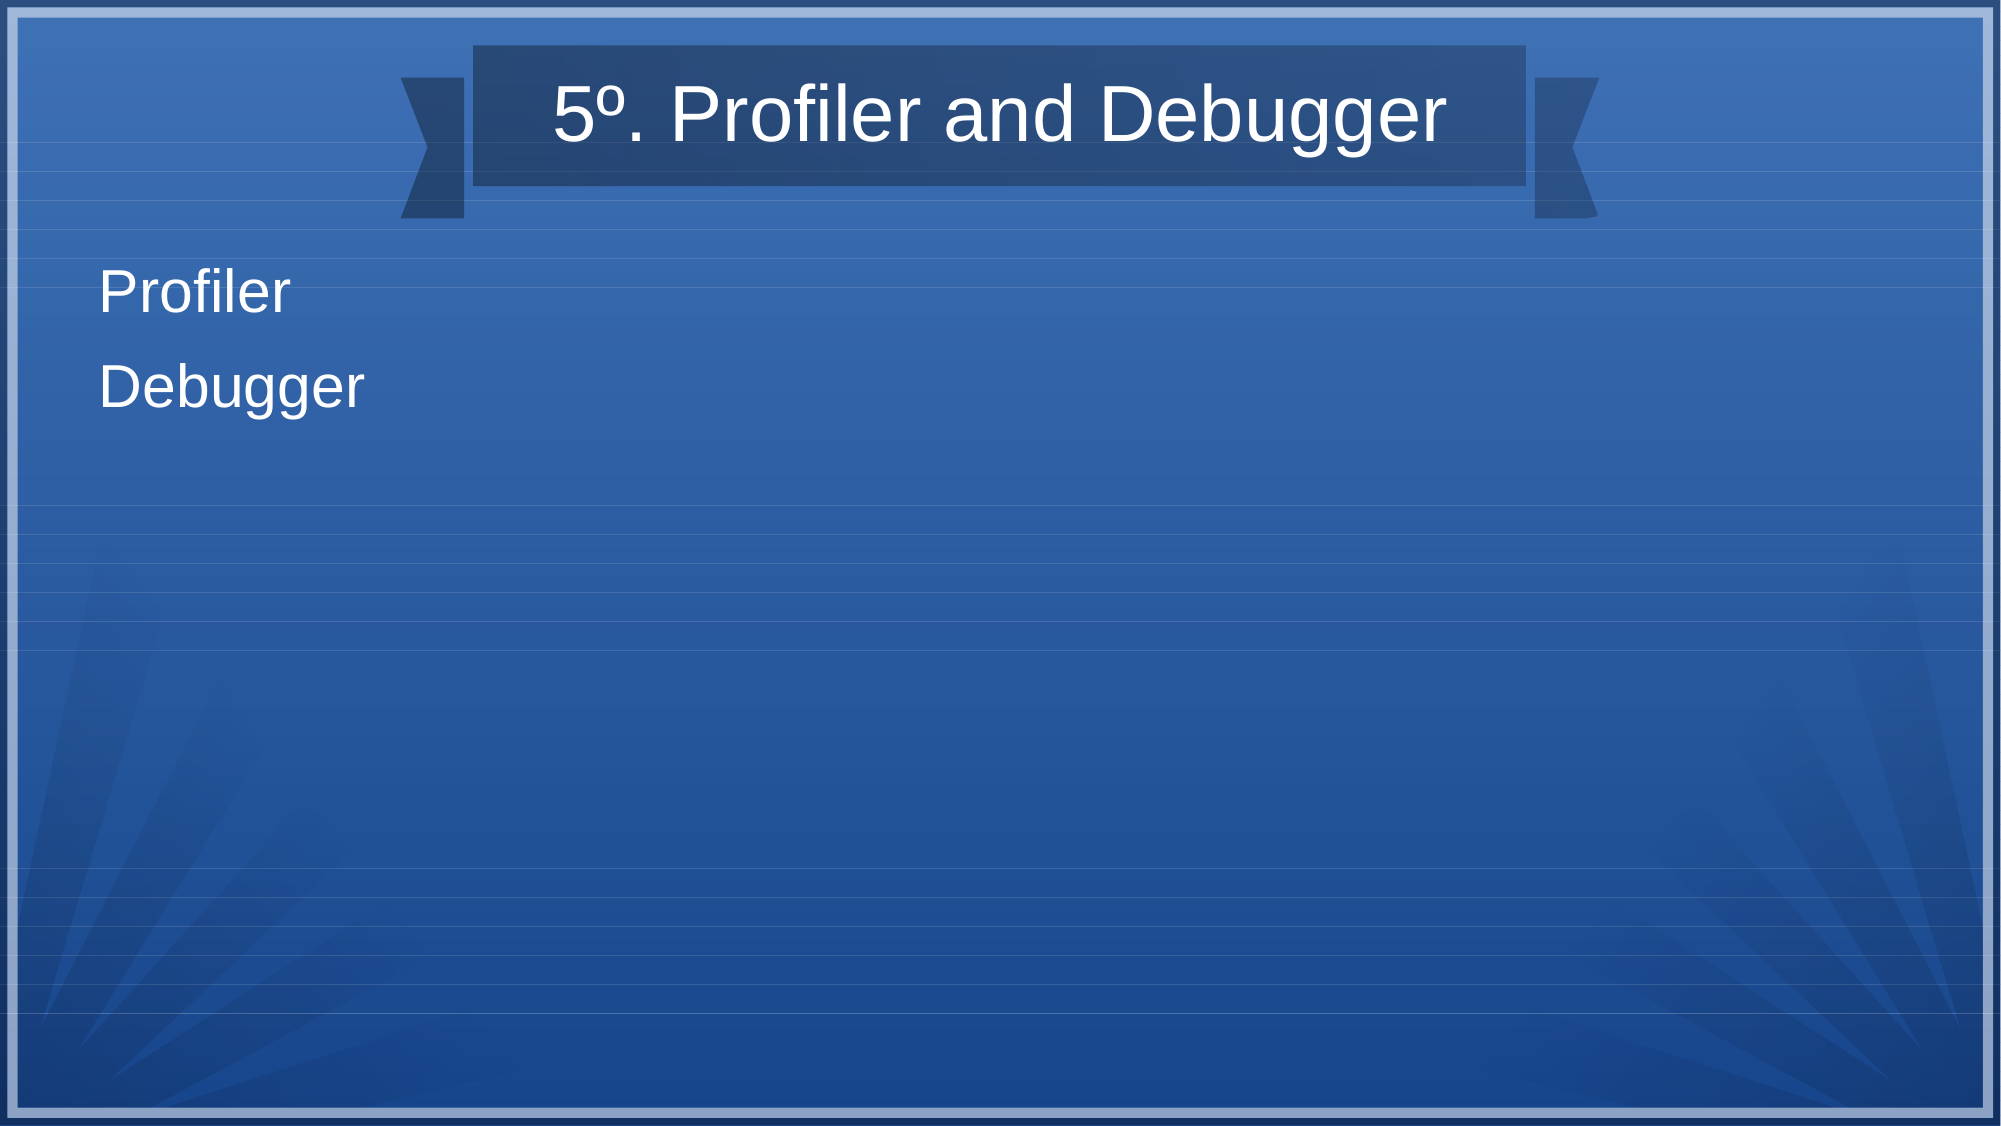

# 5º. Profiler and Debugger
Profiler
Debugger